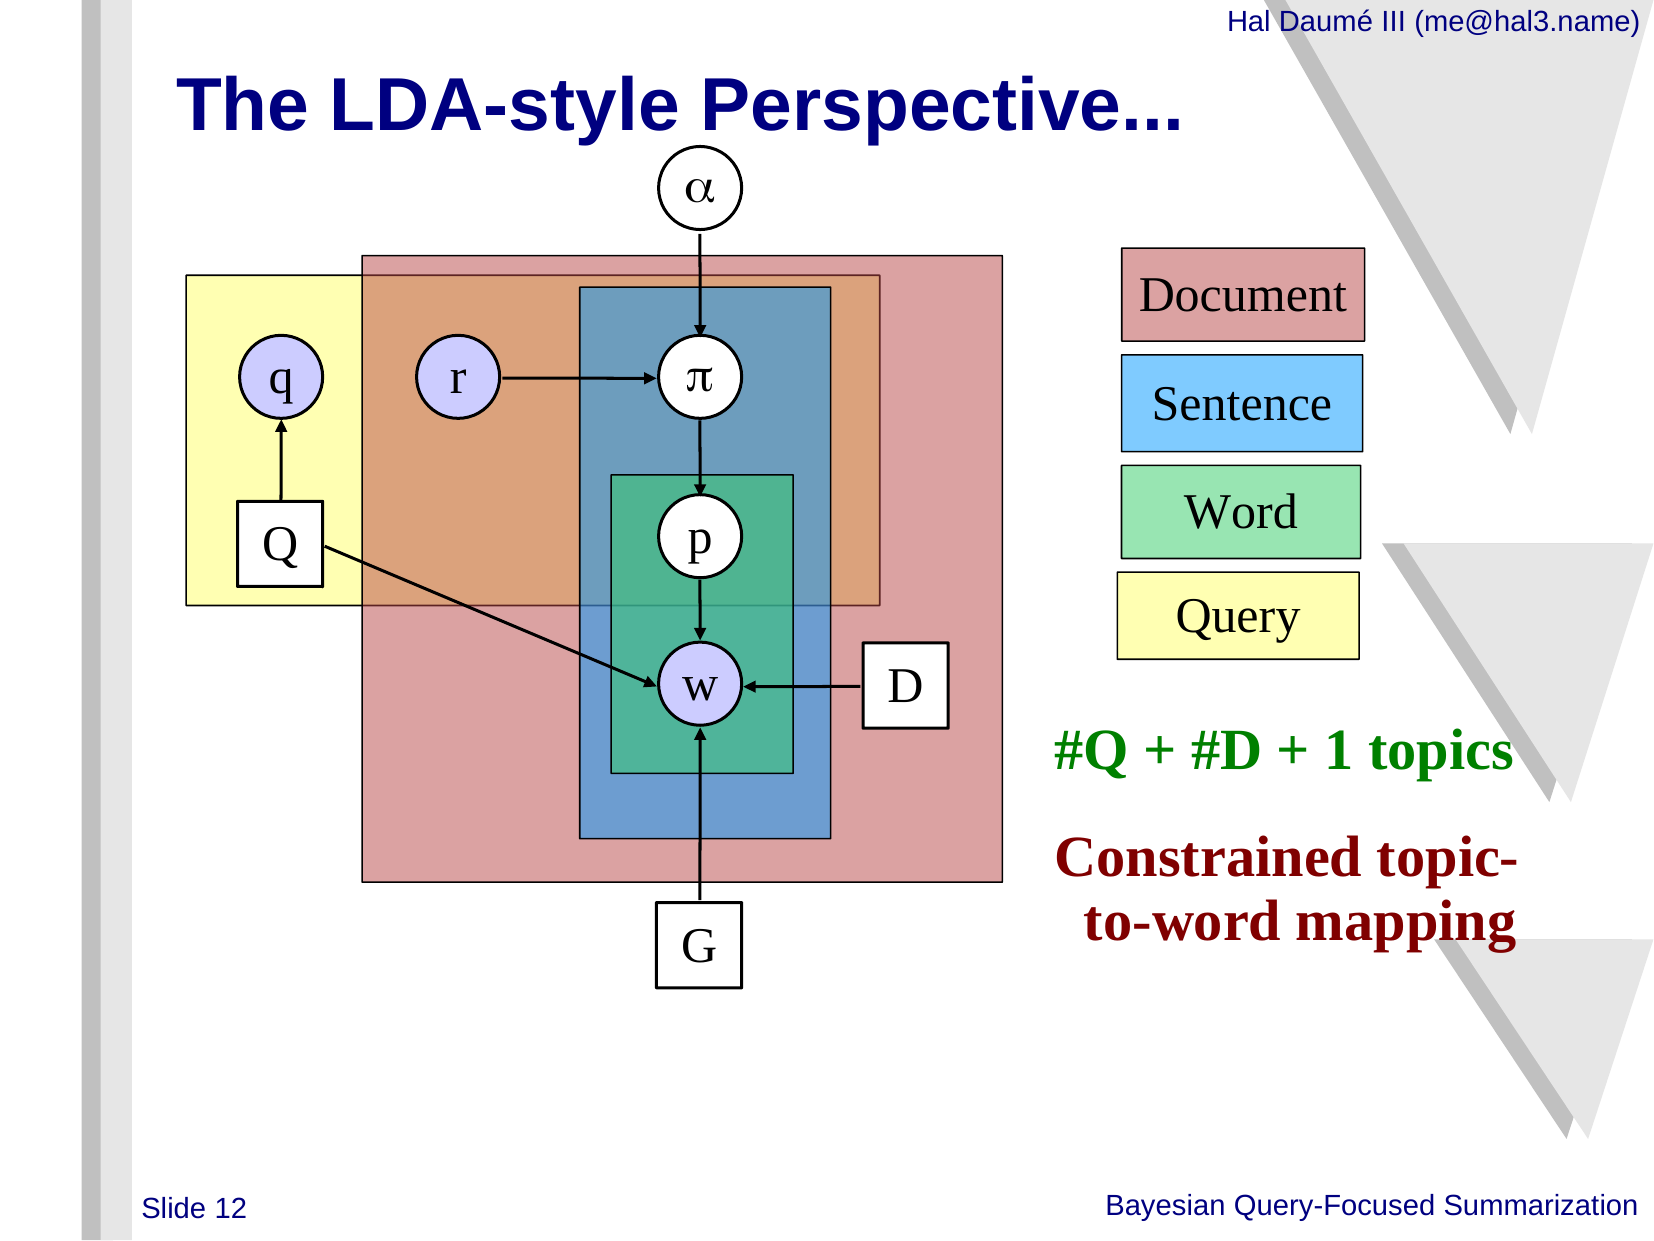

# The LDA-style Perspective...

Document
q
r

Sentence
Word
p
Q
Query
w
D
#Q + #D + 1 topics
Constrained topic-
 to-word mapping
G